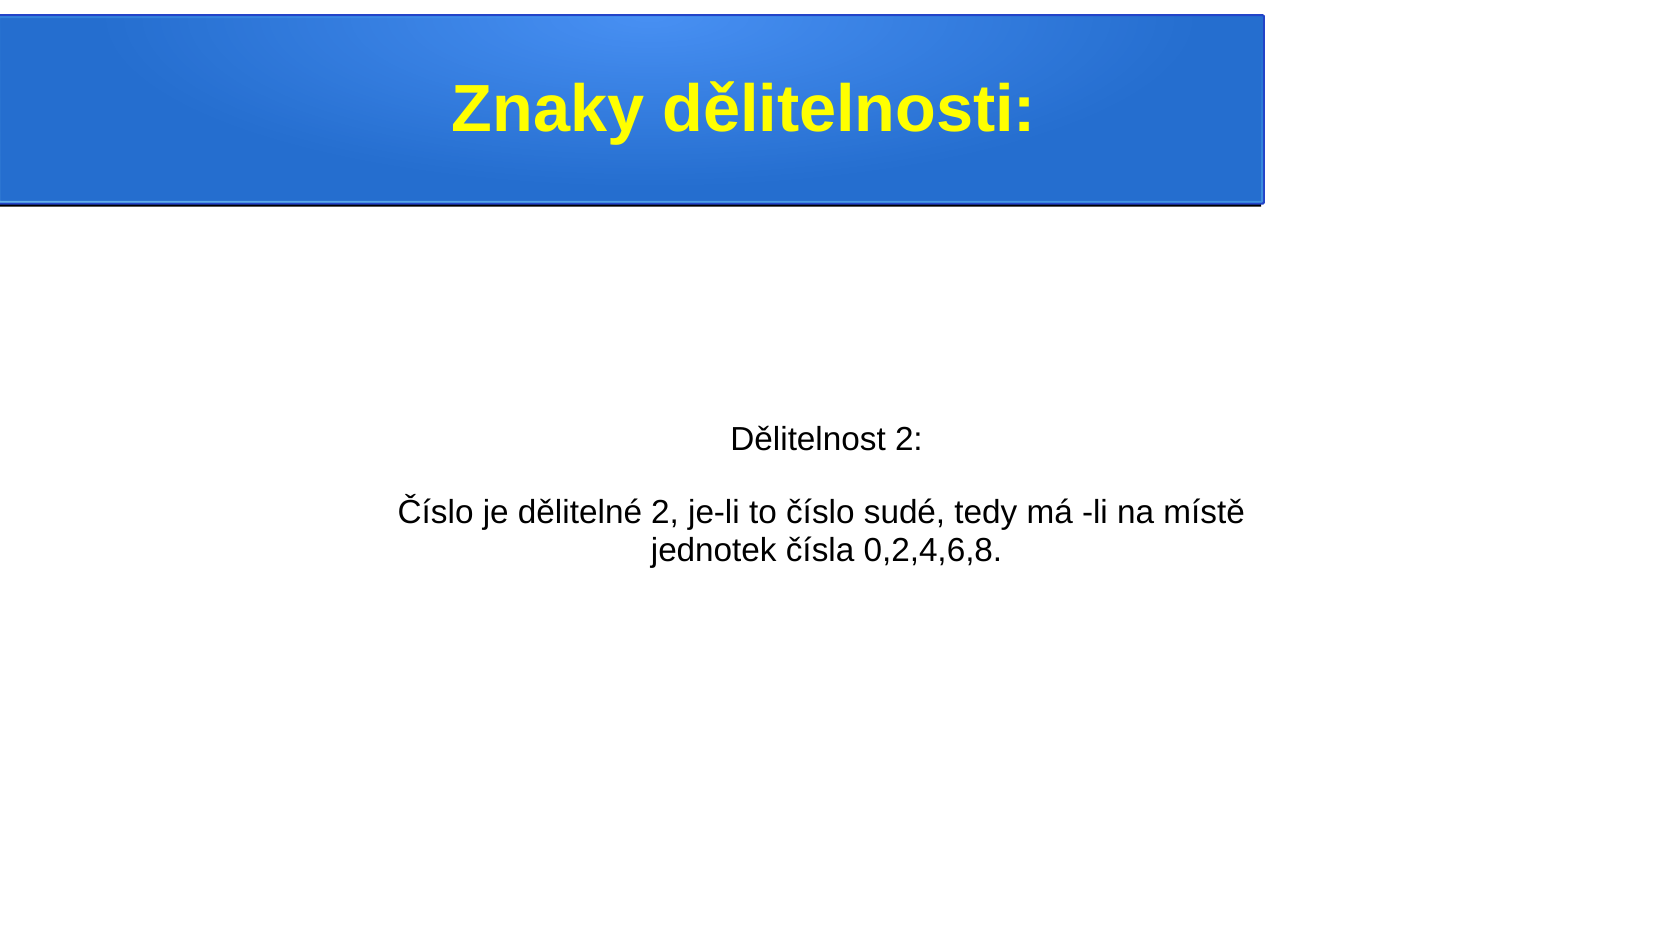

Znaky dělitelnosti:
# Dělitelnost 2:
Číslo je dělitelné 2, je-li to číslo sudé, tedy má -li na místě
jednotek čísla 0,2,4,6,8.